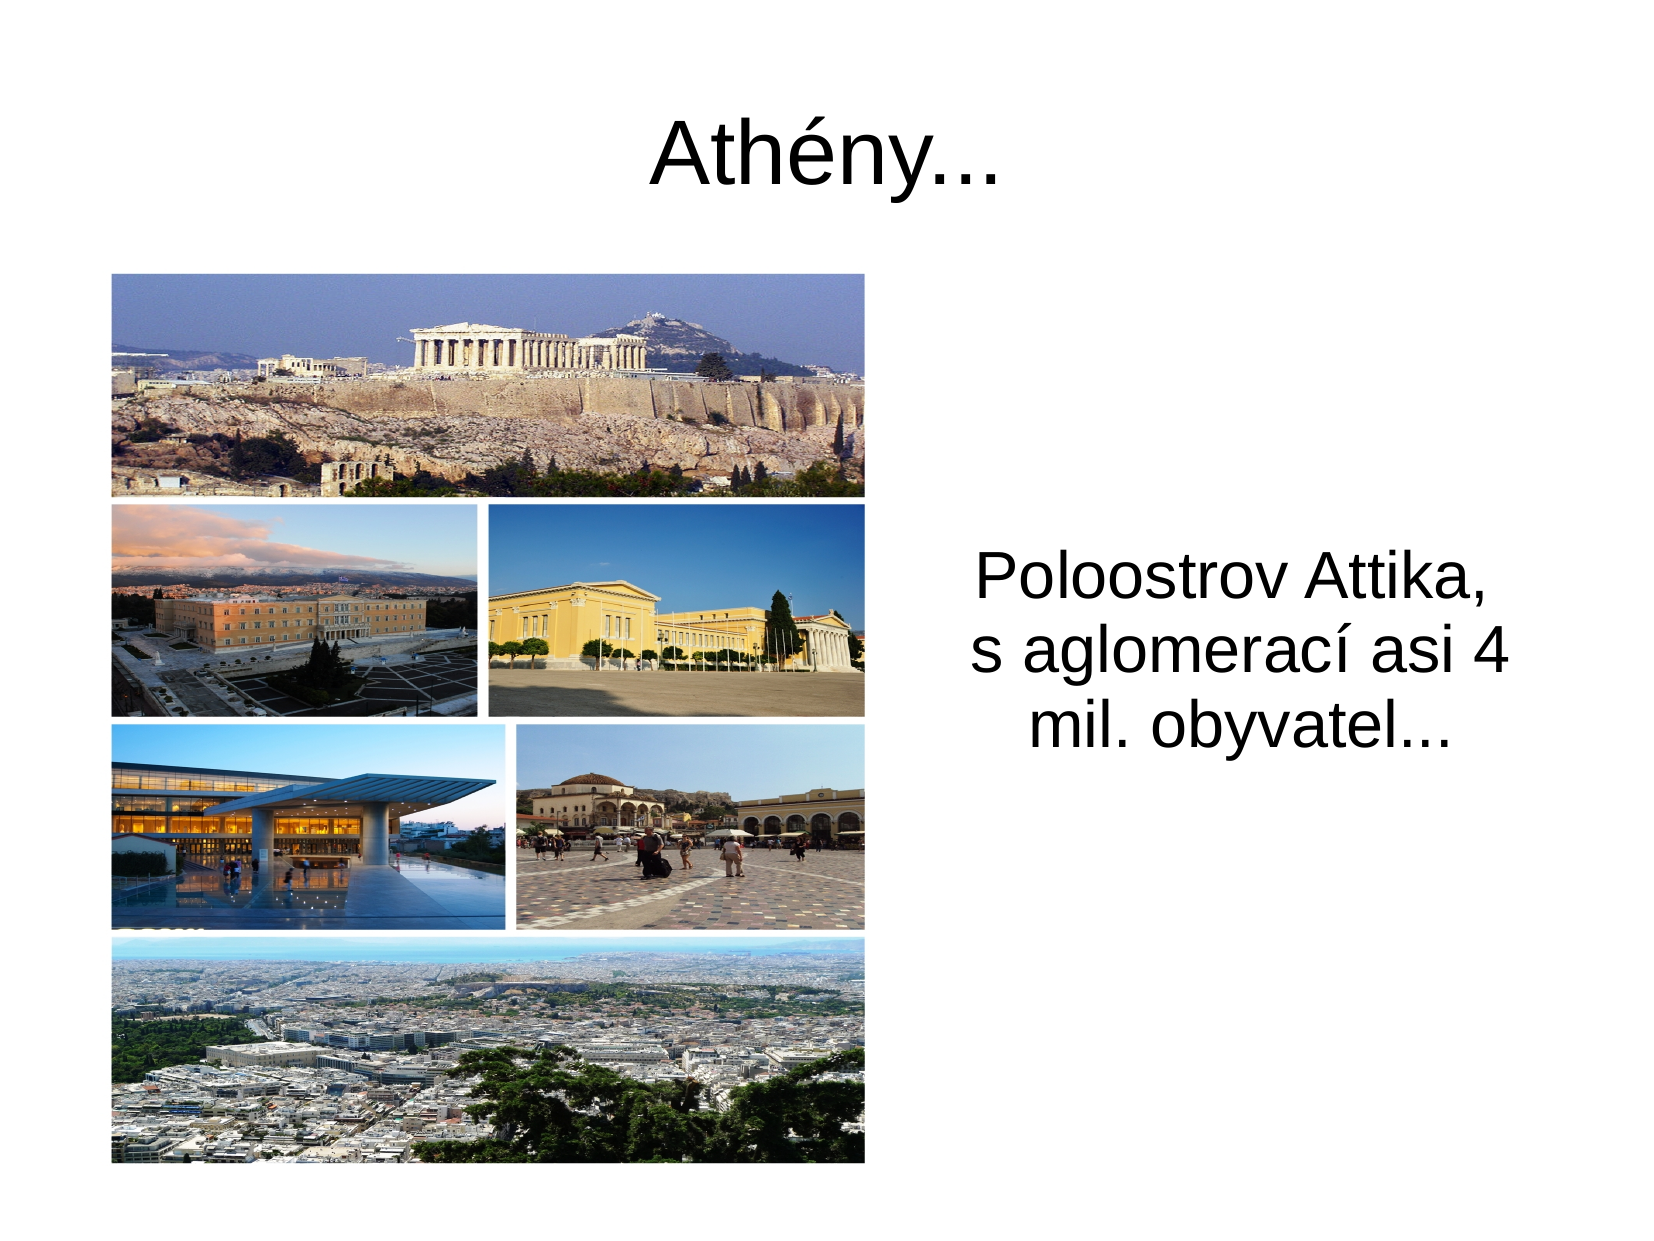

# Athény...
Poloostrov Attika,
s aglomerací asi 4 mil. obyvatel...